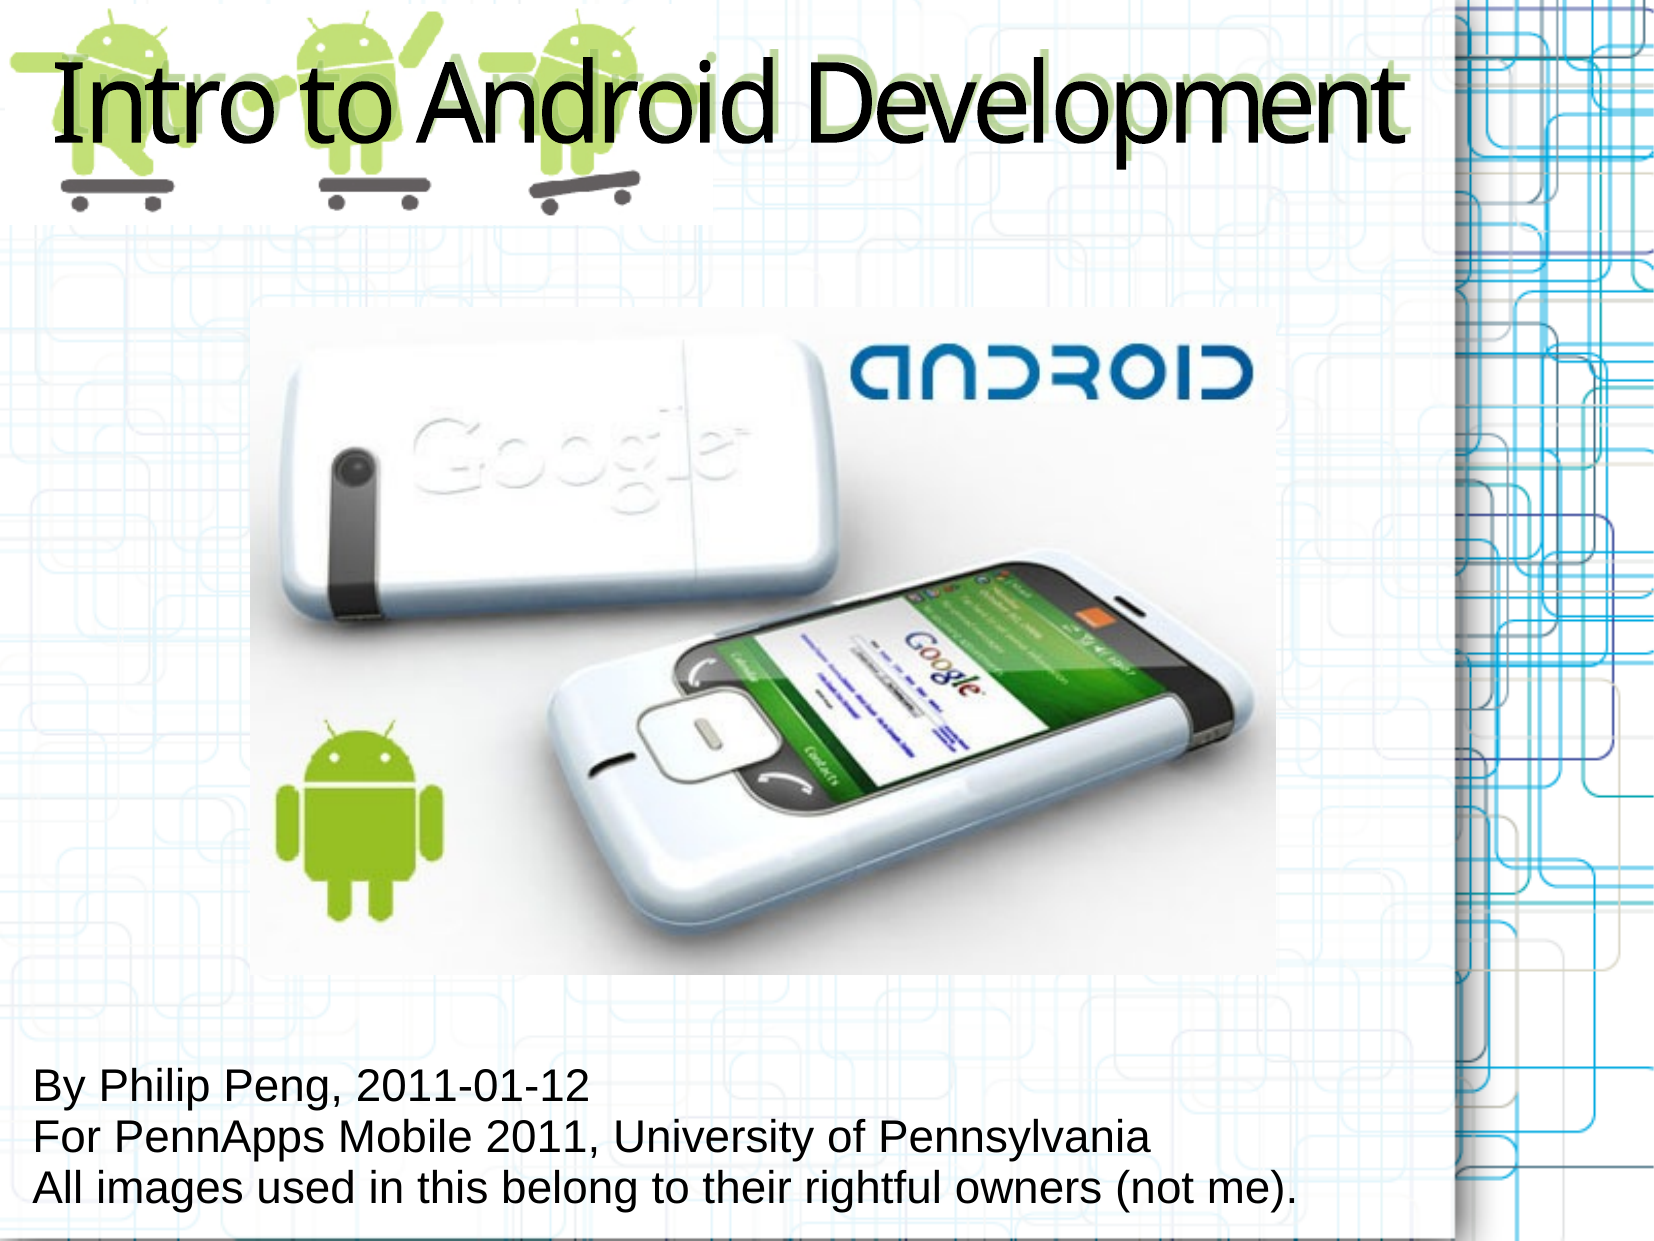

Intro to Android Development
By Philip Peng, 2011-01-12
For PennApps Mobile 2011, University of Pennsylvania
All images used in this belong to their rightful owners (not me).